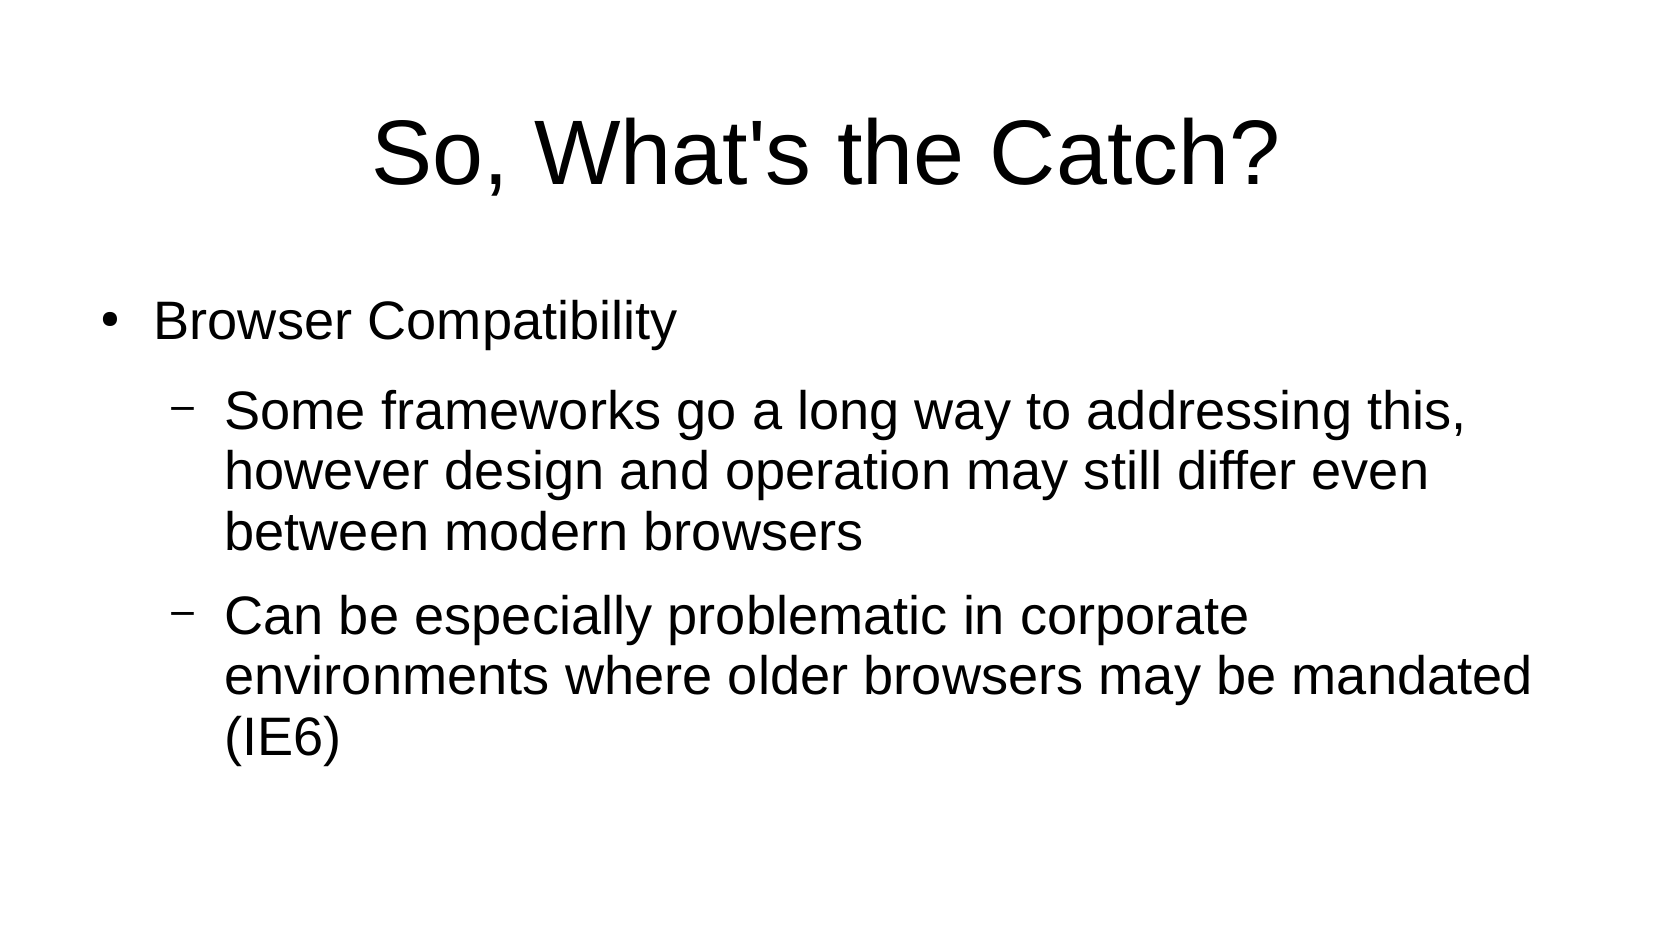

# So, What's the Catch?
Browser Compatibility
Some frameworks go a long way to addressing this, however design and operation may still differ even between modern browsers
Can be especially problematic in corporate environments where older browsers may be mandated (IE6)